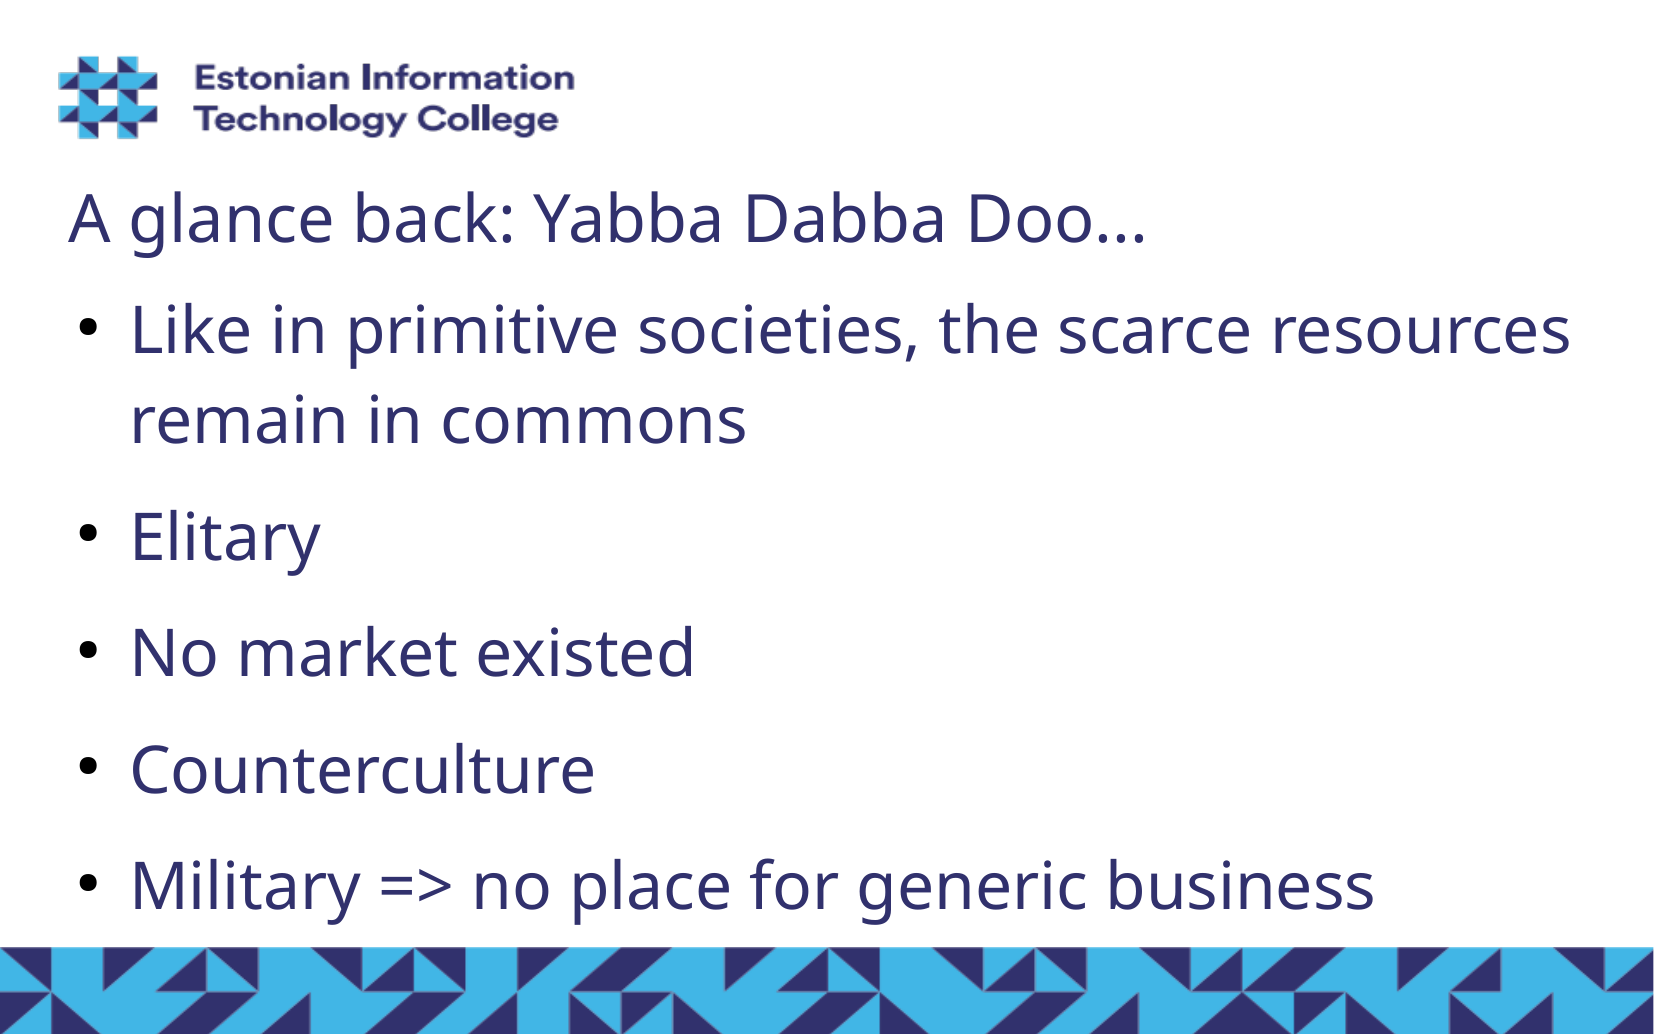

# A glance back: Yabba Dabba Doo...
Like in primitive societies, the scarce resources remain in commons
Elitary
No market existed
Counterculture
Military => no place for generic business